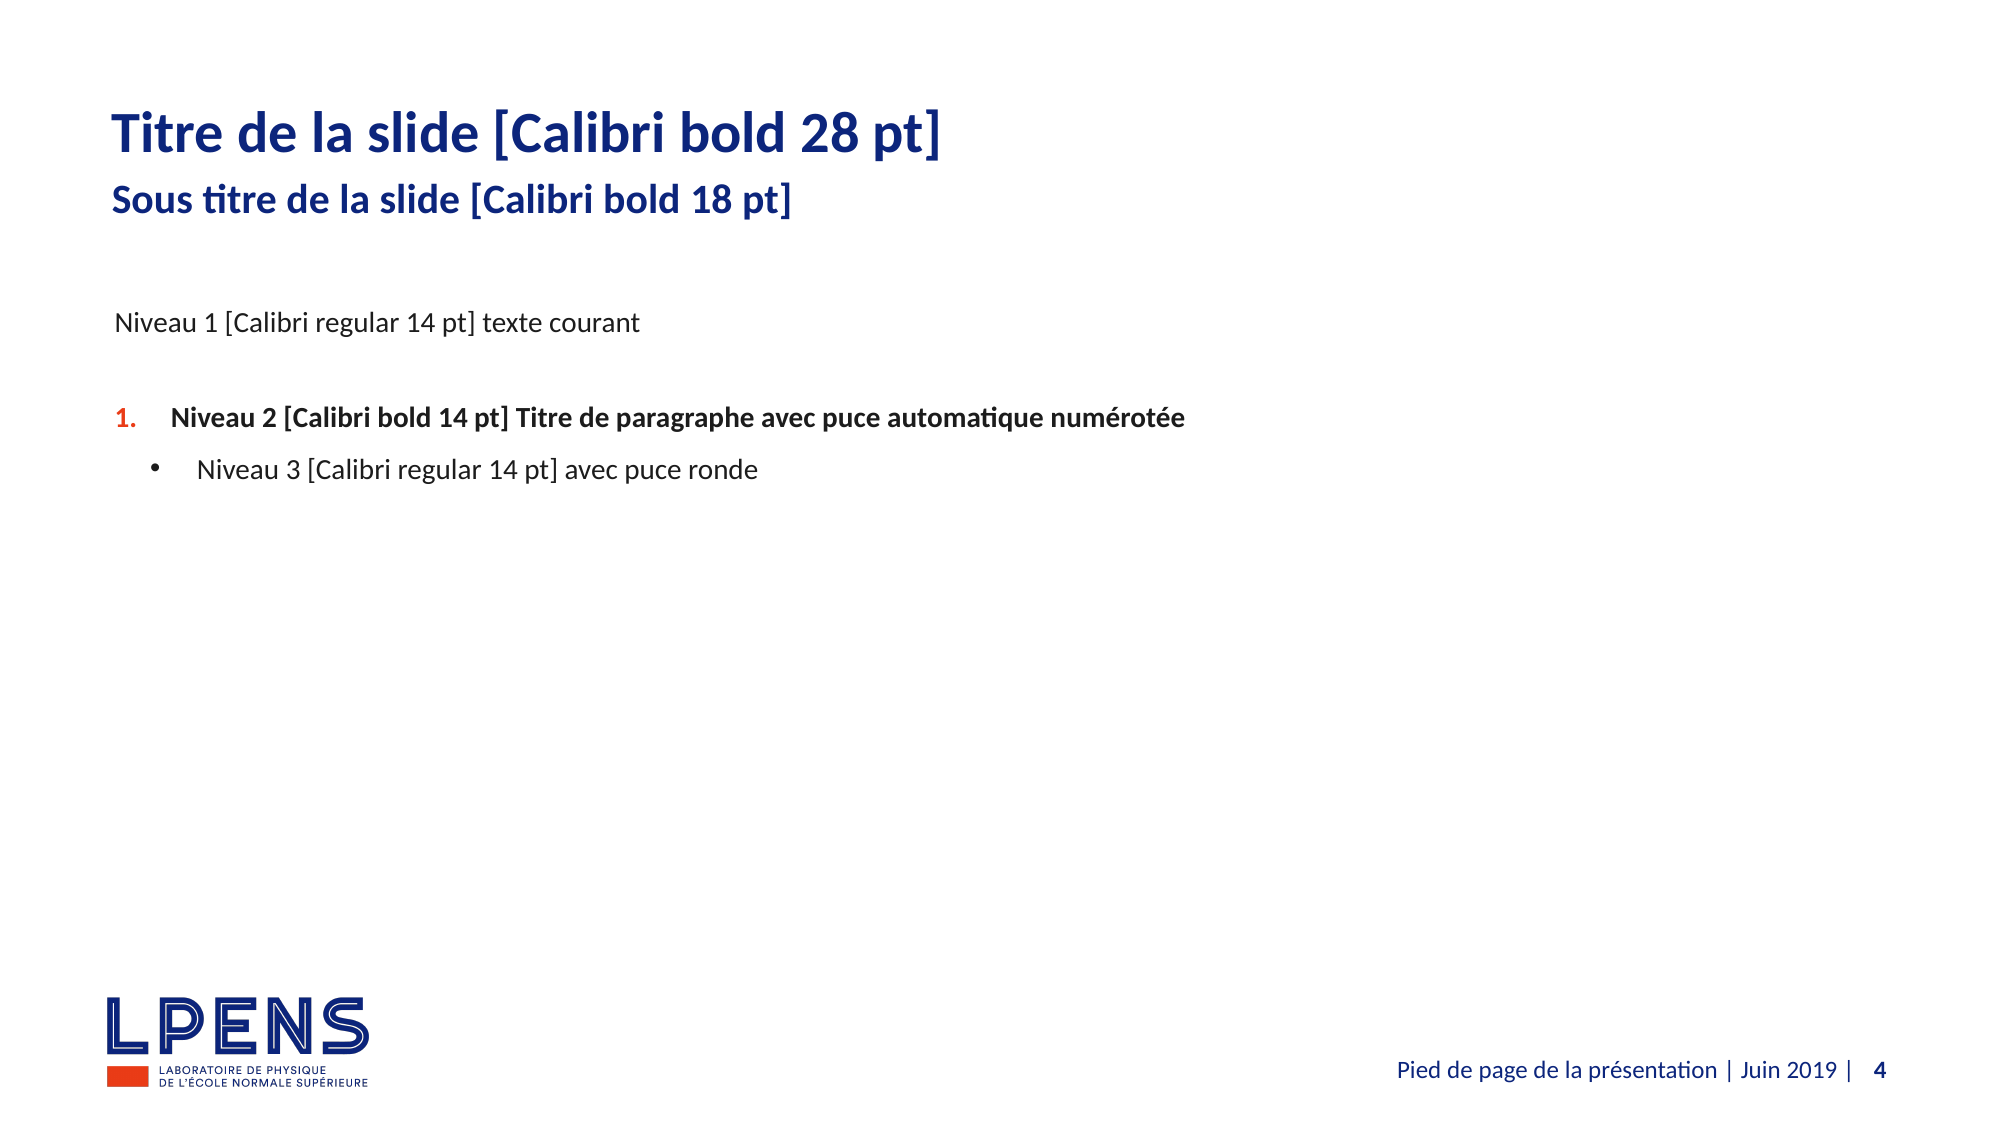

# Titre de la slide [Calibri bold 28 pt] Sous titre de la slide [Calibri bold 18 pt]
Niveau 1 [Calibri regular 14 pt] texte courant
Niveau 2 [Calibri bold 14 pt] Titre de paragraphe avec puce automatique numérotée
Niveau 3 [Calibri regular 14 pt] avec puce ronde
Pied de page de la présentation | Juin 2019 |